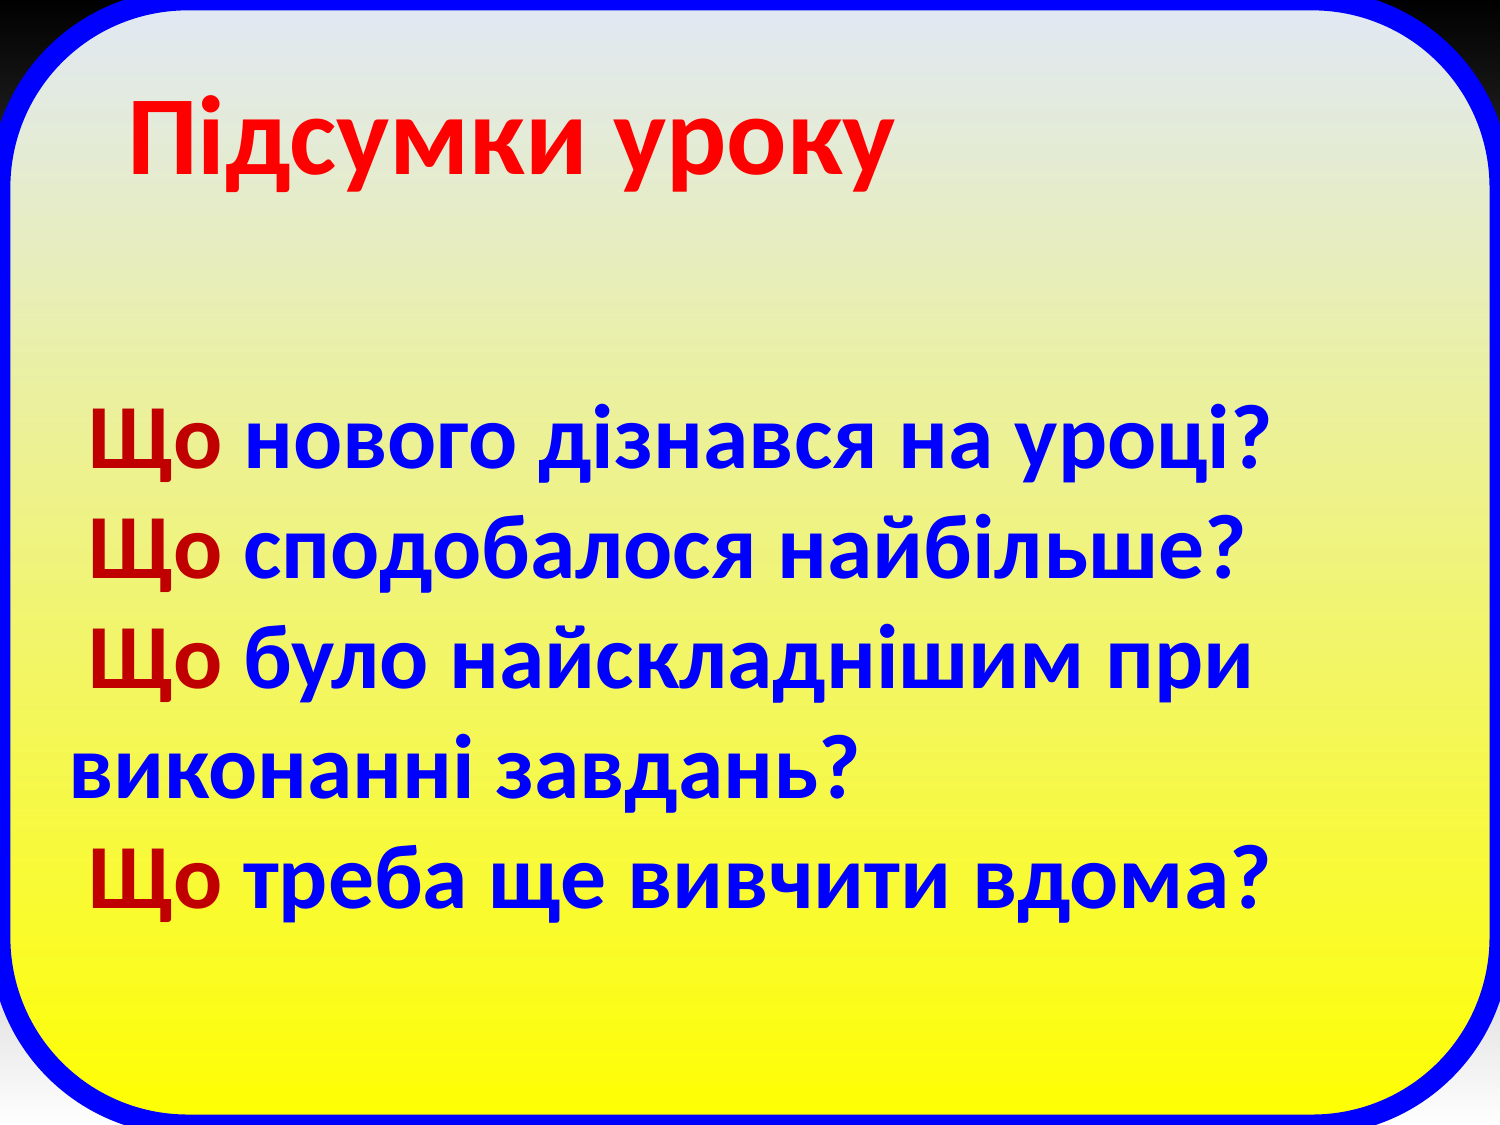

Підсумки уроку
 Що нового дізнався на уроці?
 Що сподобалося найбільше?
 Що було найскладнішим при виконанні завдань?
 Що треба ще вивчити вдома?